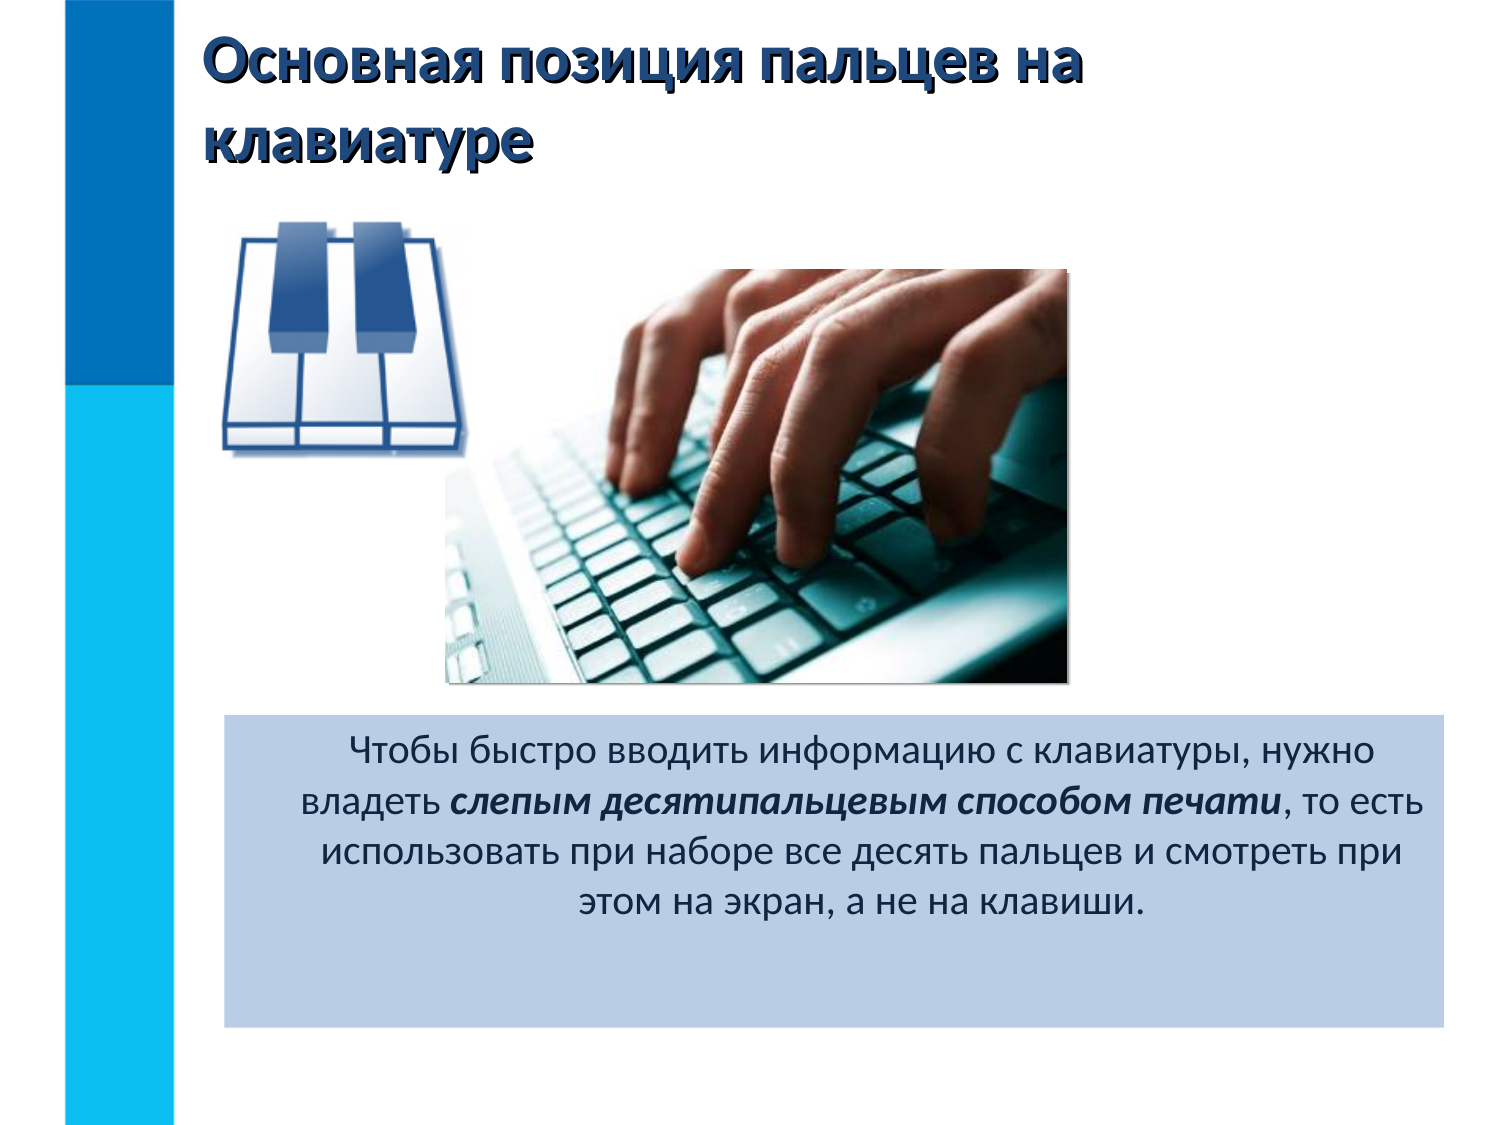

# Основная позиция пальцев на клавиатуре
	Чтобы быстро вводить информацию с клавиатуры, нужно владеть слепым десятипальцевым способом печати, то есть использовать при наборе все десять пальцев и смотреть при этом на экран, а не на клавиши.